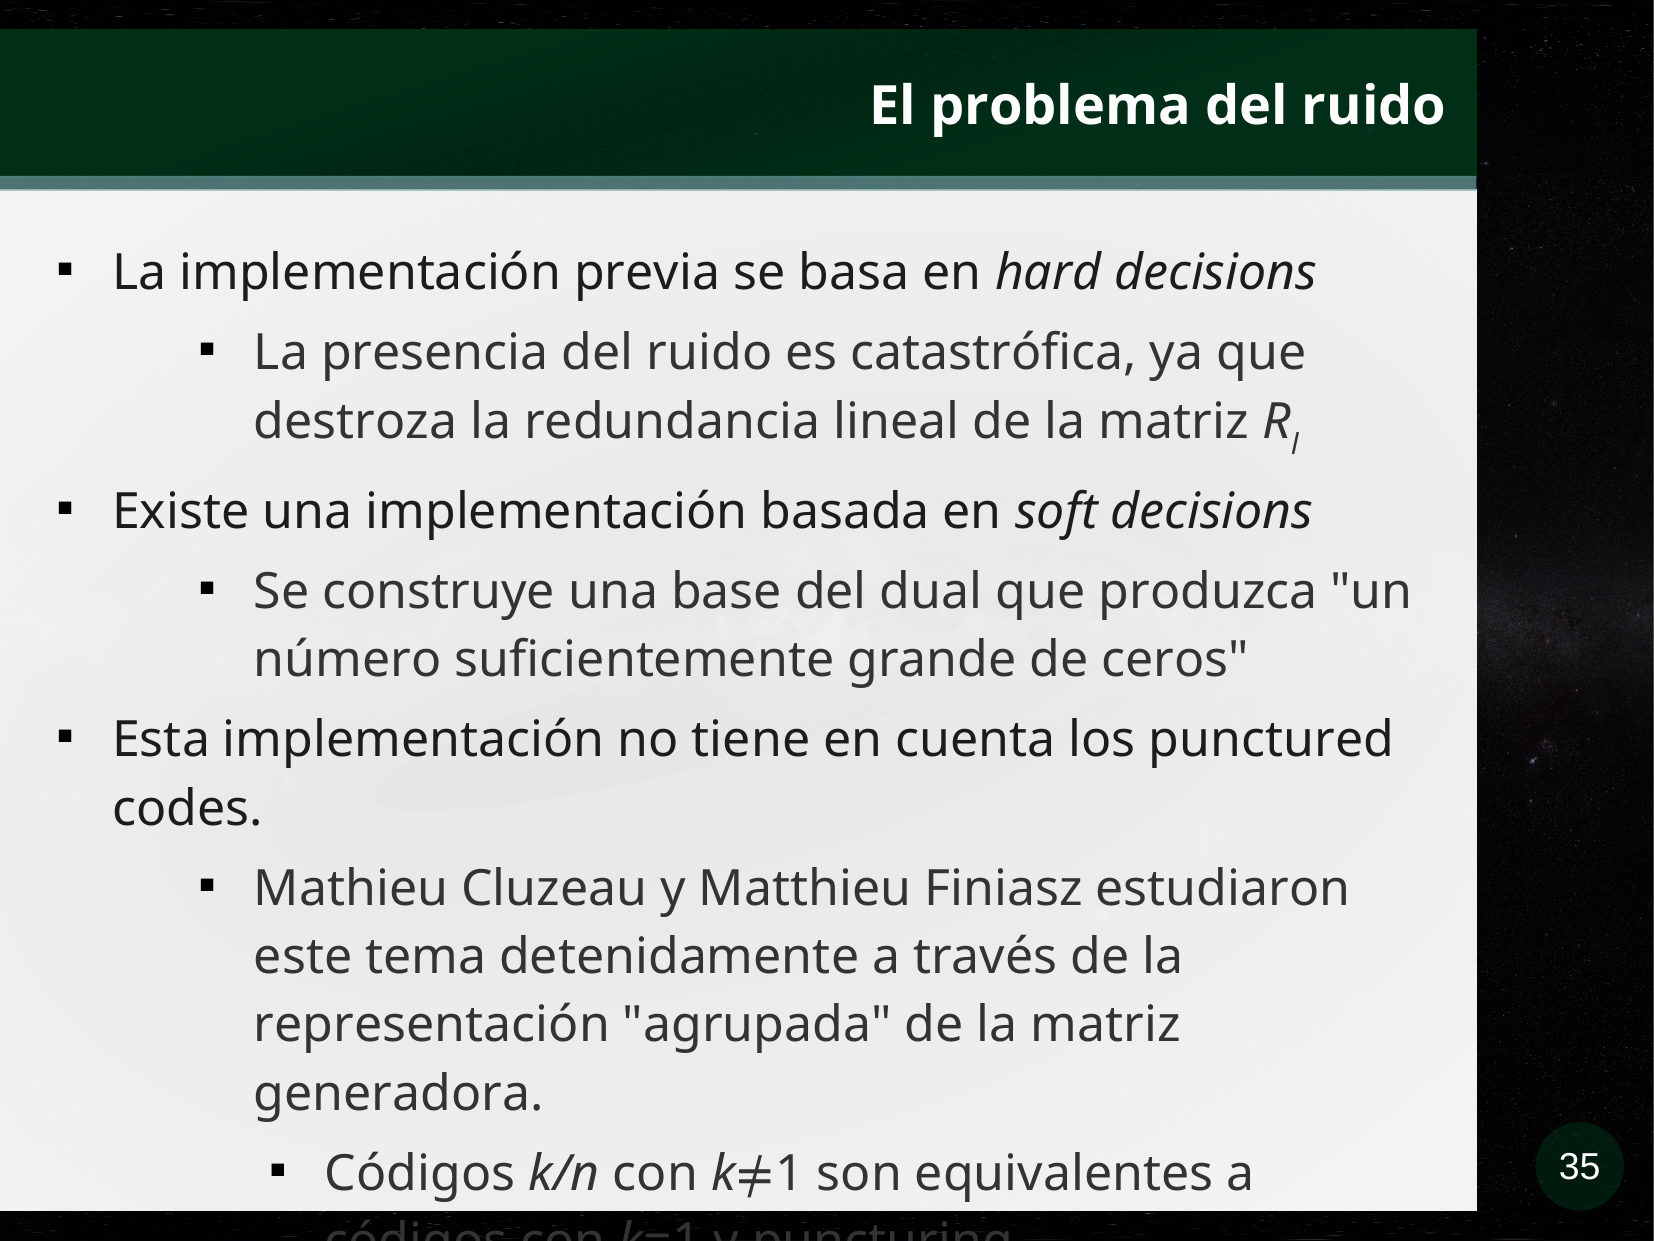

# El problema del ruido
La implementación previa se basa en hard decisions
La presencia del ruido es catastrófica, ya que destroza la redundancia lineal de la matriz Rl
Existe una implementación basada en soft decisions
Se construye una base del dual que produzca "un número suficientemente grande de ceros"
Esta implementación no tiene en cuenta los punctured codes.
Mathieu Cluzeau y Matthieu Finiasz estudiaron este tema detenidamente a través de la representación "agrupada" de la matriz generadora.
Códigos k/n con k≠1 son equivalentes a códigos con k=1 y puncturing.
Selección de candidatos: aquel que tiene menor memoria.